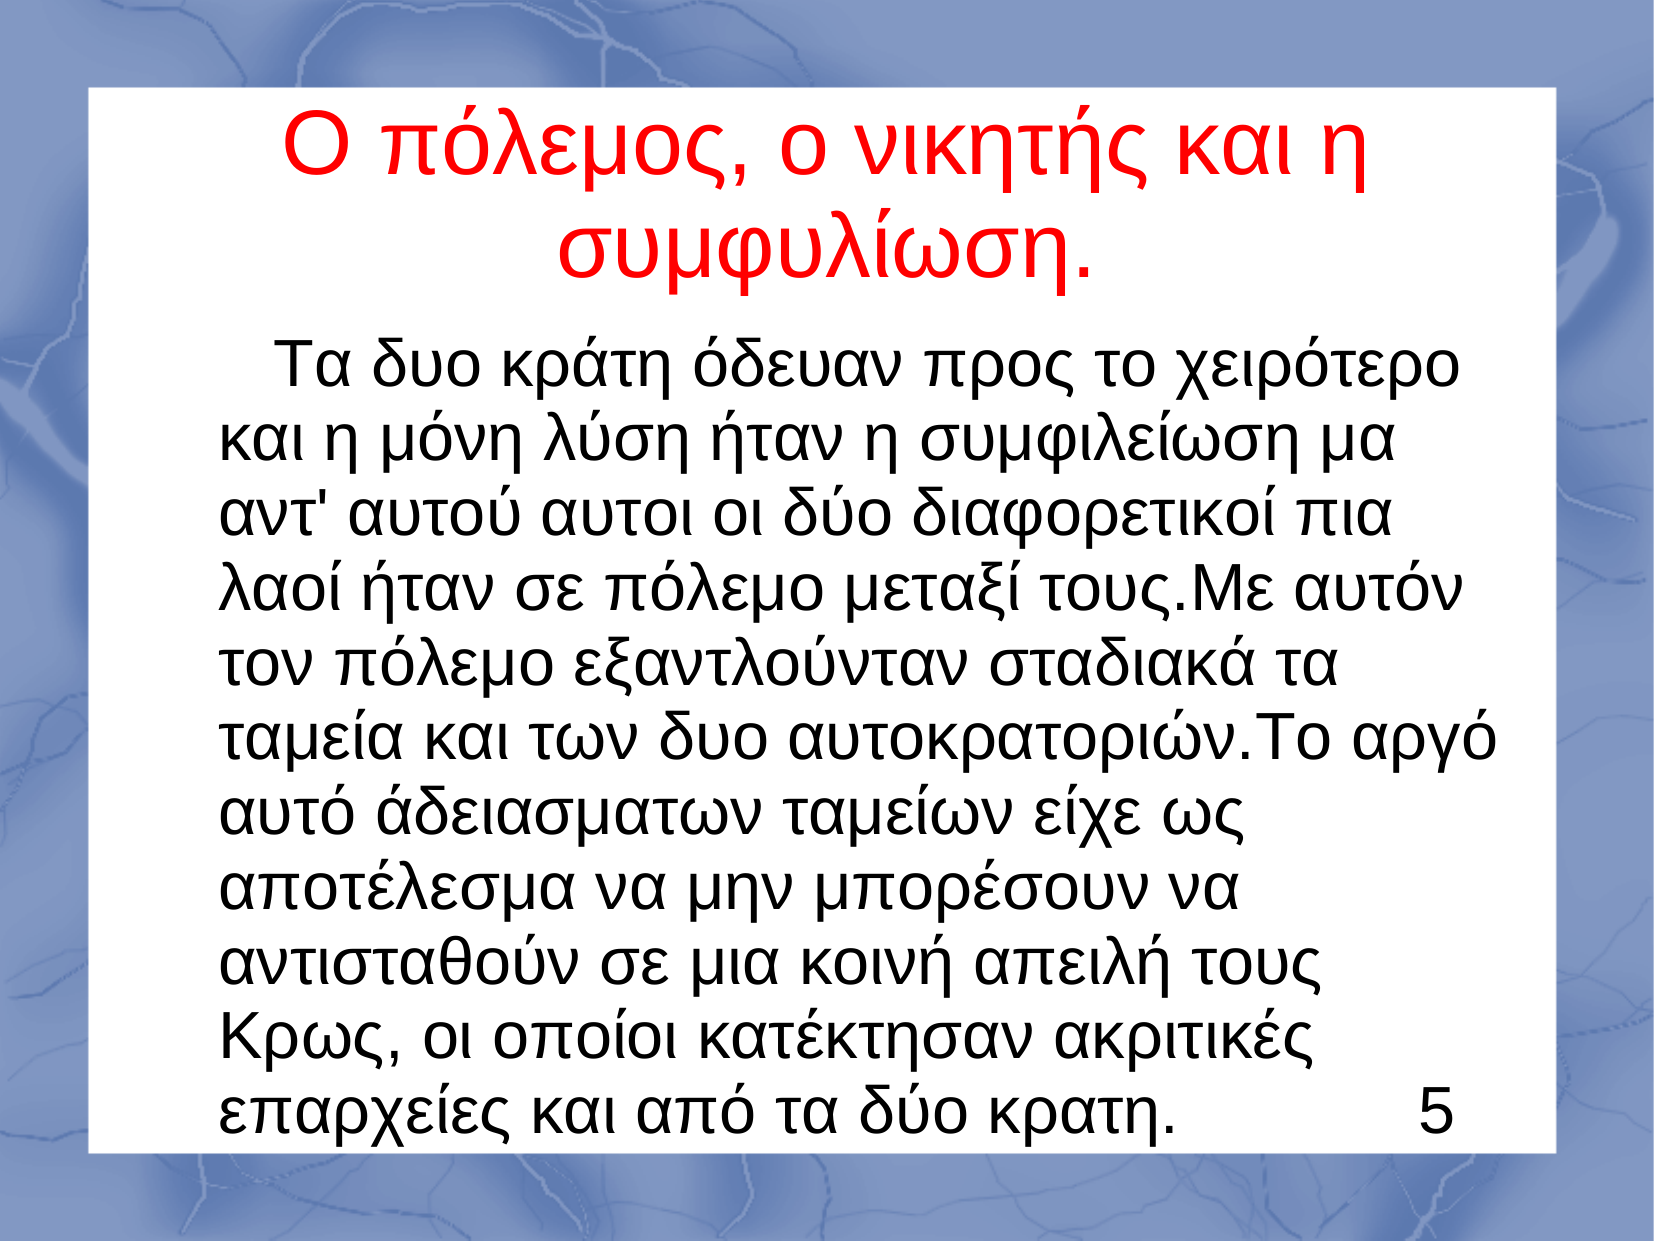

# Ο πόλεμος, ο νικητής και η συμφυλίωση.
 Τα δυο κράτη όδευαν προς το χειρότερο και η μόνη λύση ήταν η συμφιλείωση μα αντ' αυτού αυτοι οι δύο διαφορετικοί πια λαοί ήταν σε πόλεμο μεταξί τους.Με αυτόν τον πόλεμο εξαντλούνταν σταδιακά τα ταμεία και των δυο αυτοκρατοριών.Το αργό αυτό άδειασματων ταμείων είχε ως αποτέλεσμα να μην μπορέσουν να αντισταθούν σε μια κοινή απειλή τους Κρως, οι οποίοι κατέκτησαν ακριτικές επαρχείες και από τα δύο κρατη. 5